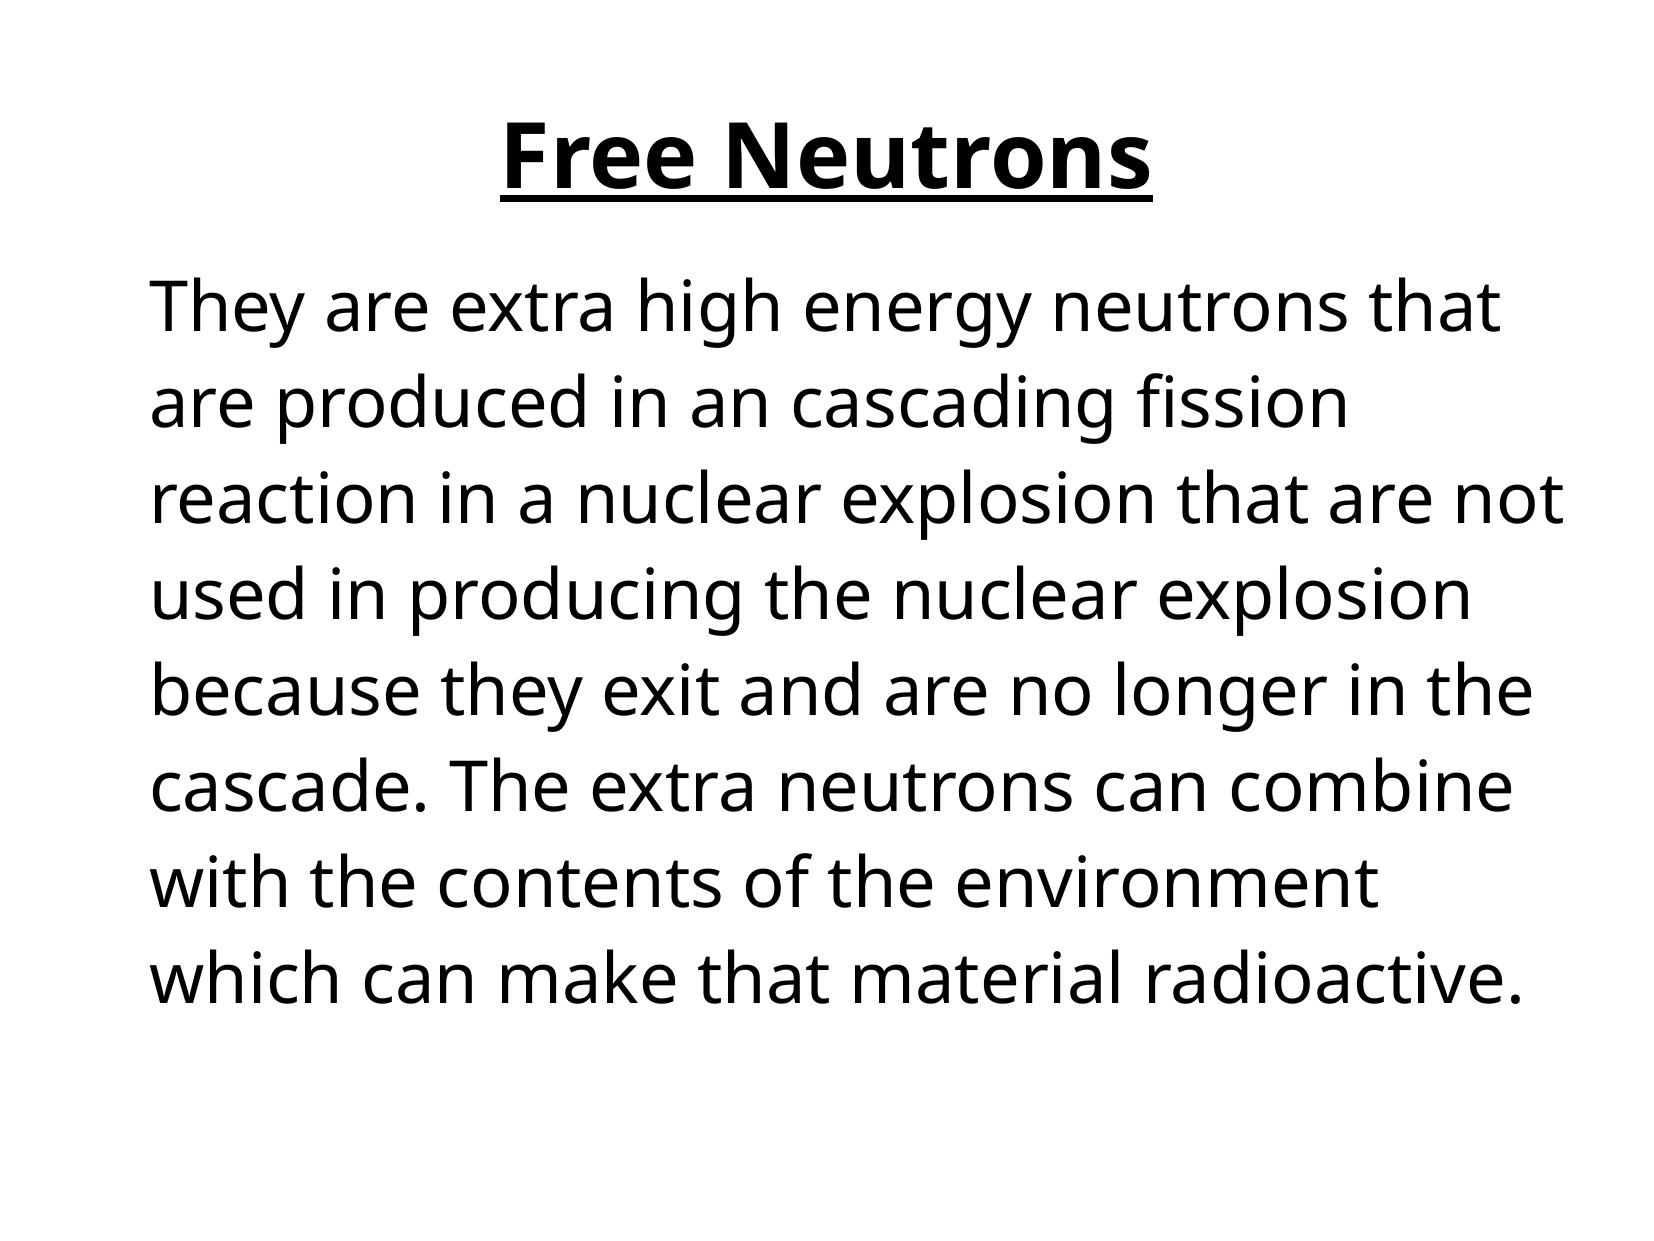

# Free Neutrons
They are extra high energy neutrons that are produced in an cascading fission reaction in a nuclear explosion that are not used in producing the nuclear explosion because they exit and are no longer in the cascade. The extra neutrons can combine with the contents of the environment which can make that material radioactive.